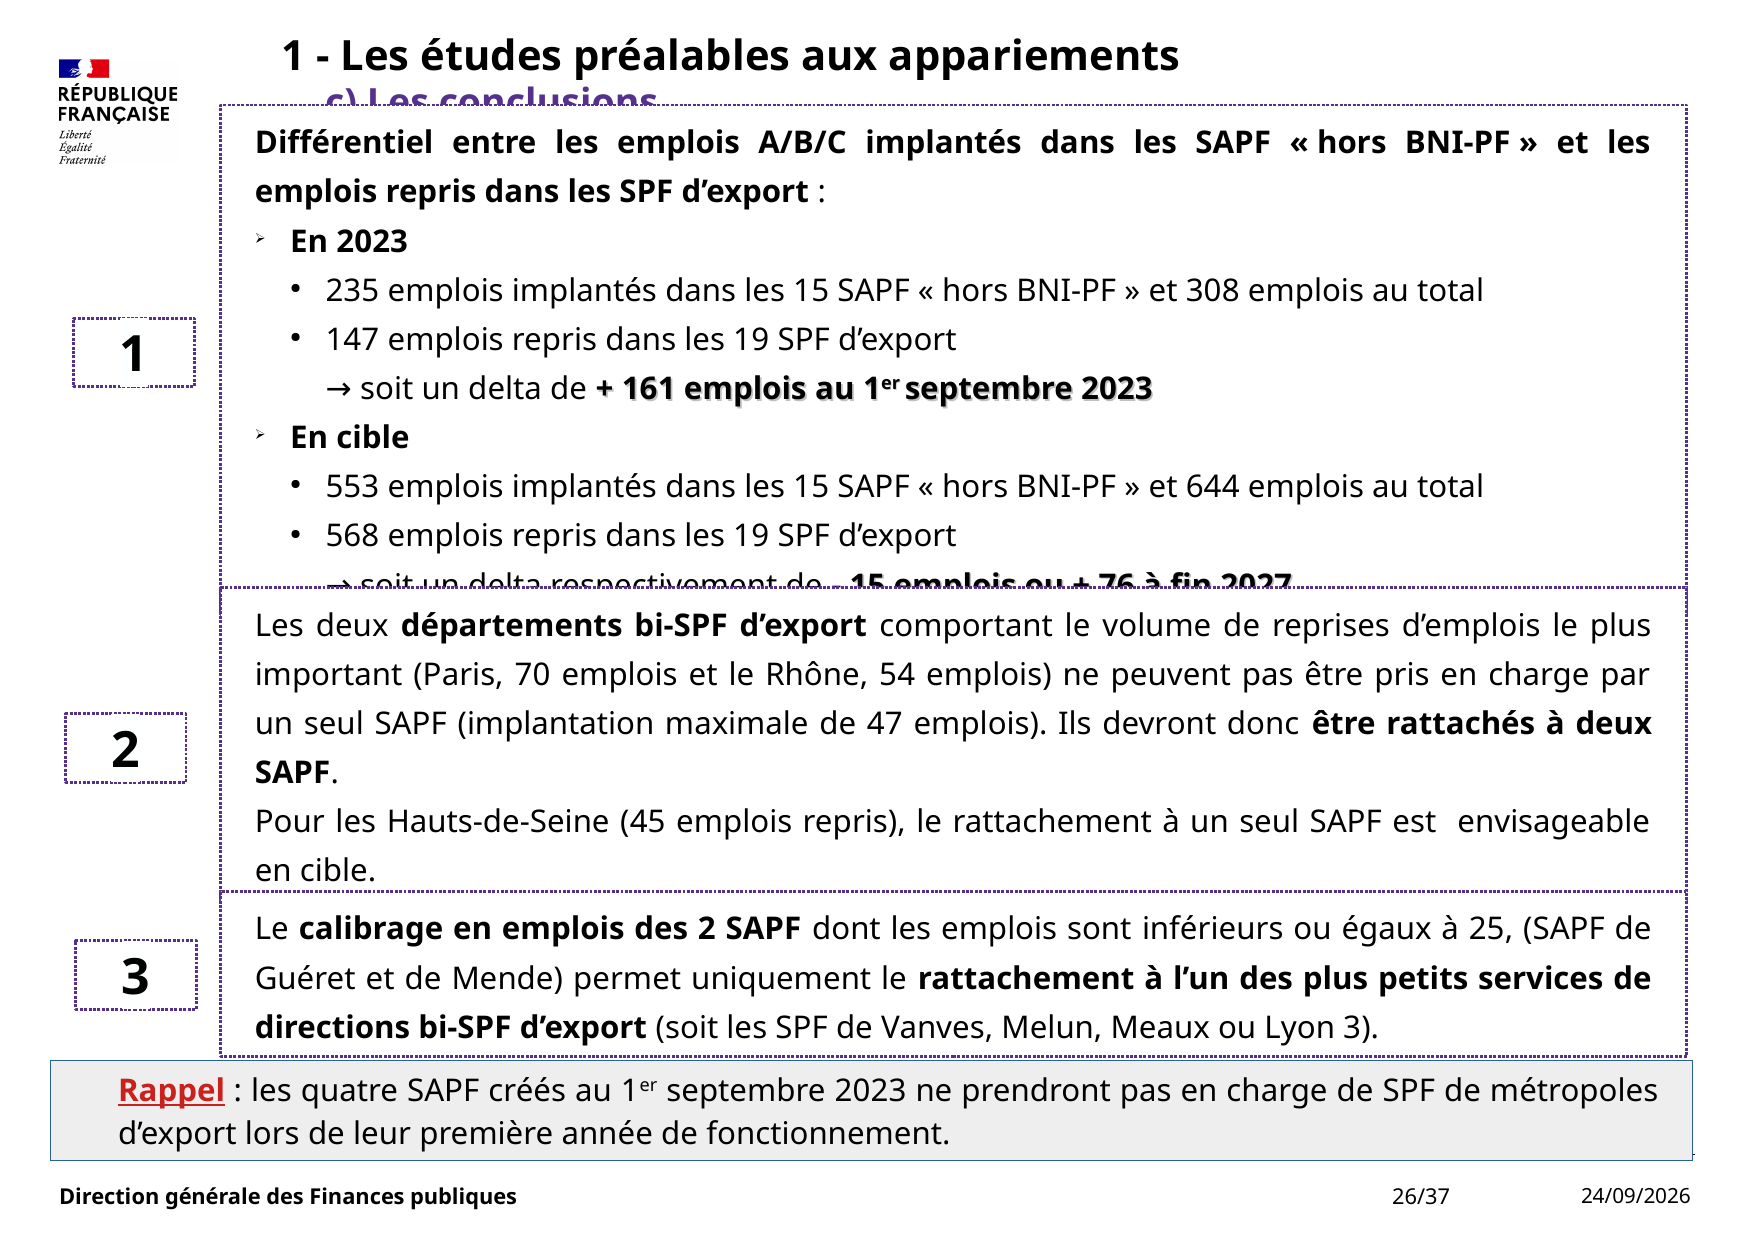

1 - Les études préalables aux appariements
c) Les conclusions
Différentiel entre les emplois A/B/C implantés dans les SAPF « hors BNI-PF » et les emplois repris dans les SPF d’export :
En 2023
235 emplois implantés dans les 15 SAPF « hors BNI-PF » et 308 emplois au total
147 emplois repris dans les 19 SPF d’export
→ soit un delta de + 161 emplois au 1er septembre 2023
En cible
553 emplois implantés dans les 15 SAPF « hors BNI-PF » et 644 emplois au total
568 emplois repris dans les 19 SPF d’export
→ soit un delta respectivement de - 15 emplois ou + 76 à fin 2027
1
Les deux départements bi-SPF d’export comportant le volume de reprises d’emplois le plus important (Paris, 70 emplois et le Rhône, 54 emplois) ne peuvent pas être pris en charge par un seul SAPF (implantation maximale de 47 emplois). Ils devront donc être rattachés à deux SAPF.
Pour les Hauts-de-Seine (45 emplois repris), le rattachement à un seul SAPF est envisageable en cible.
2
Le calibrage en emplois des 2 SAPF dont les emplois sont inférieurs ou égaux à 25, (SAPF de Guéret et de Mende) permet uniquement le rattachement à l’un des plus petits services de directions bi-SPF d’export (soit les SPF de Vanves, Melun, Meaux ou Lyon 3).
3
Rappel : les quatre SAPF créés au 1er septembre 2023 ne prendront pas en charge de SPF de métropoles d’export lors de leur première année de fonctionnement.
| |
| --- |